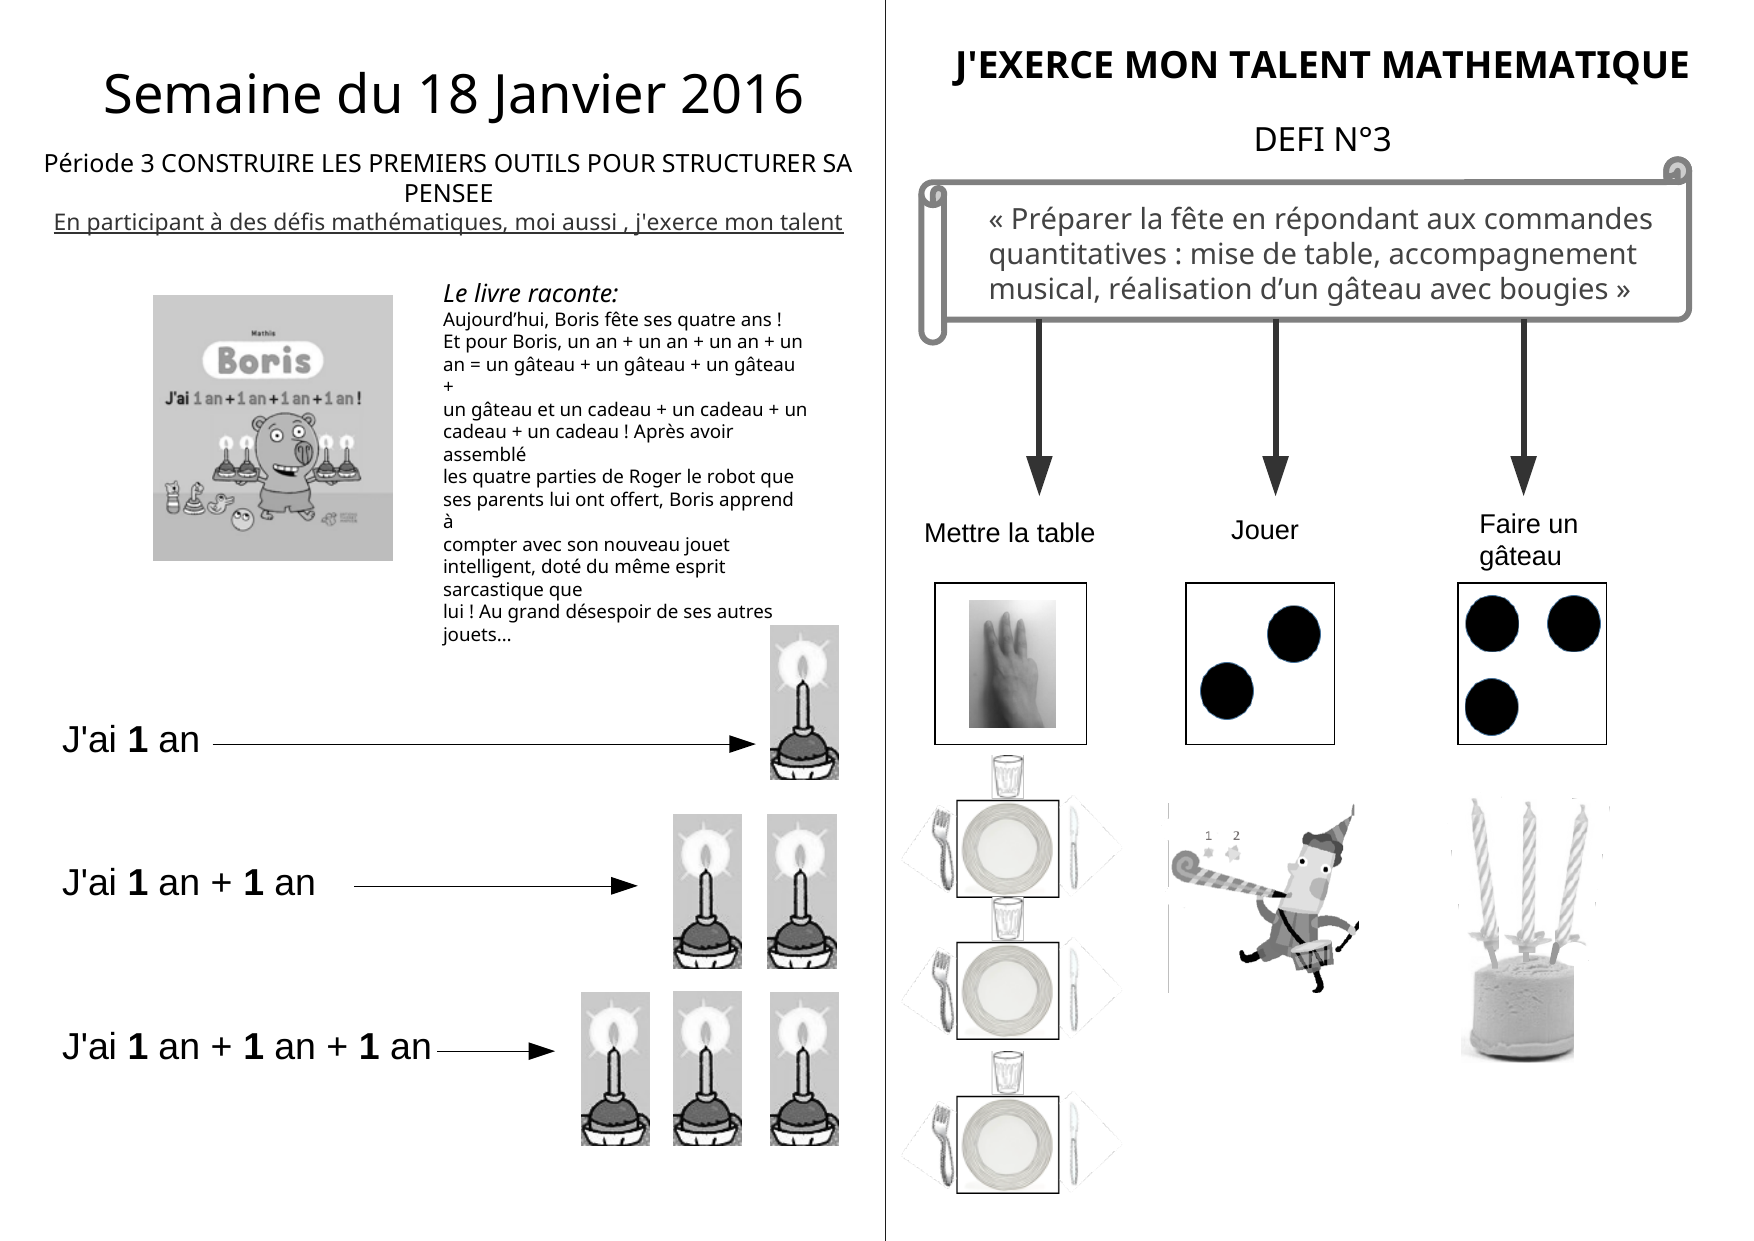

J'EXERCE MON TALENT MATHEMATIQUE
Semaine du 18 Janvier 2016
DEFI N°3
Période 3 CONSTRUIRE LES PREMIERS OUTILS POUR STRUCTURER SA PENSEE
En participant à des défis mathématiques, moi aussi , j'exerce mon talent
« Préparer la fête en répondant aux commandes quantitatives : mise de table, accompagnement musical, réalisation d’un gâteau avec bougies »
Le livre raconte:
Aujourd’hui, Boris fête ses quatre ans !
Et pour Boris, un an + un an + un an + un an = un gâteau + un gâteau + un gâteau +
un gâteau et un cadeau + un cadeau + un cadeau + un cadeau ! Après avoir assemblé
les quatre parties de Roger le robot que ses parents lui ont offert, Boris apprend à
compter avec son nouveau jouet intelligent, doté du même esprit sarcastique que
lui ! Au grand désespoir de ses autres jouets…
Faire un gâteau
Jouer
Mettre la table
J'ai 1 an
J'ai 1 an + 1 an
J'ai 1 an + 1 an + 1 an